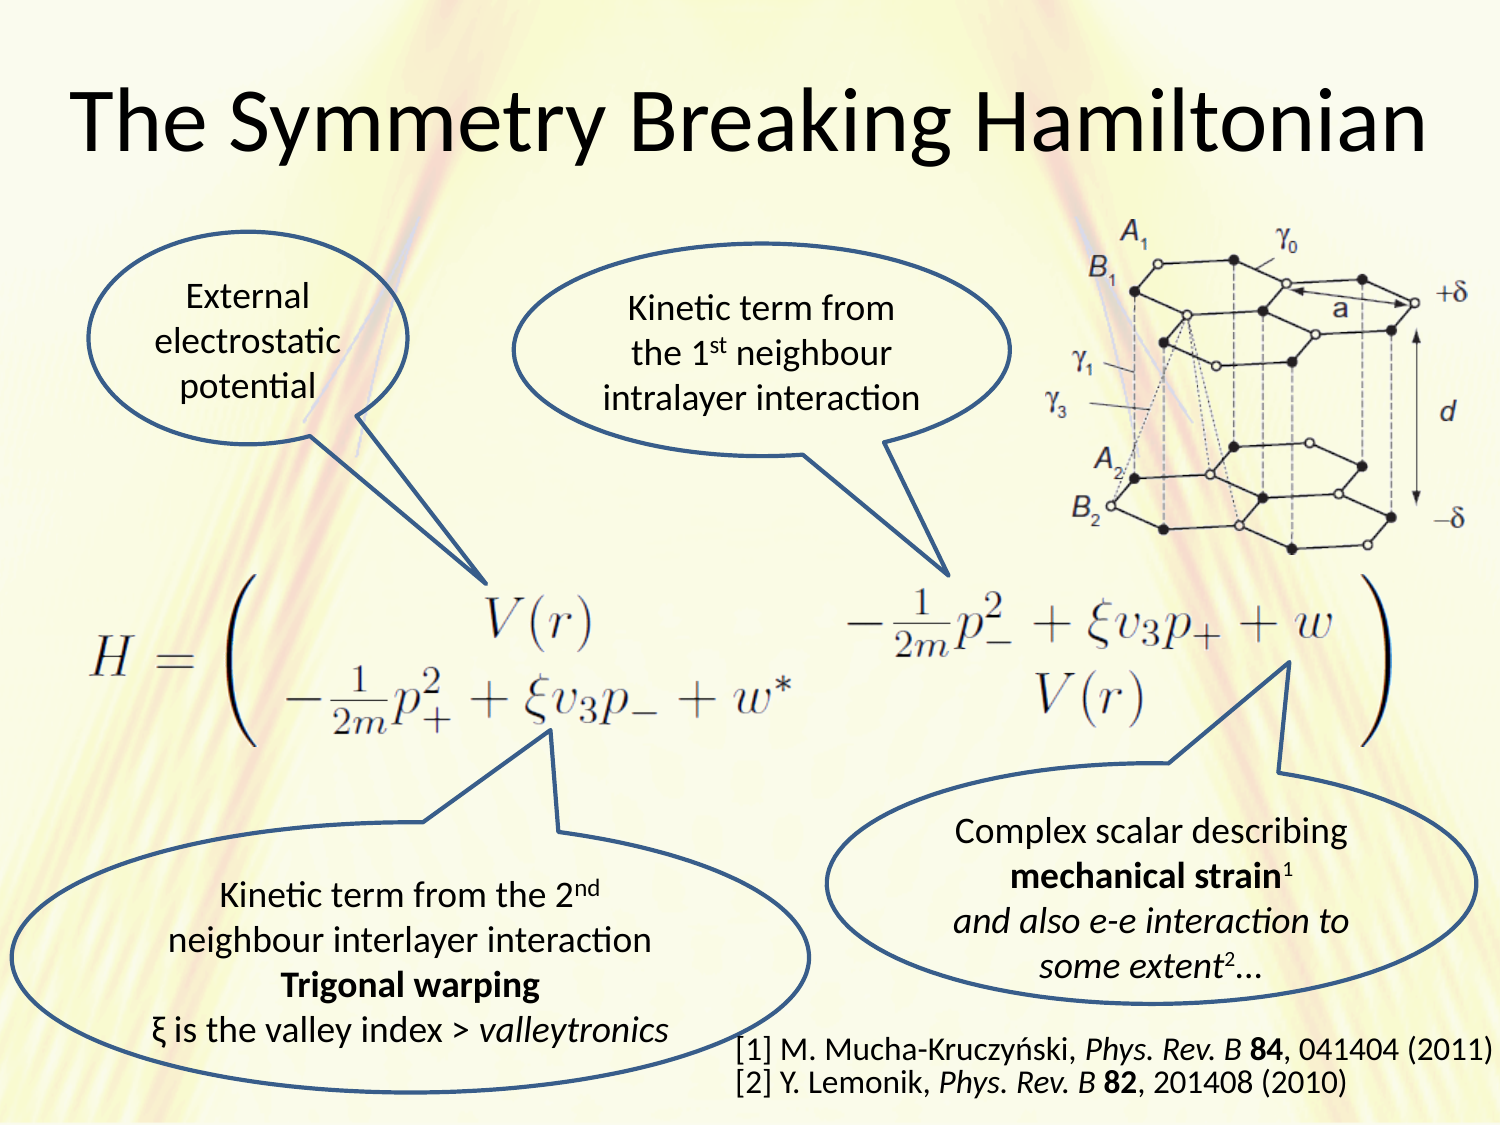

# The Symmetry Breaking Hamiltonian
External electrostatic potential
Kinetic term from the 1st neighbour intralayer interaction
Complex scalar describing mechanical strain1
and also e-e interaction to some extent2...
Kinetic term from the 2nd neighbour interlayer interaction
Trigonal warping
ξ is the valley index > valleytronics
[1] M. Mucha-Kruczyński, Phys. Rev. B 84, 041404 (2011)
[2] Y. Lemonik, Phys. Rev. B 82, 201408 (2010)